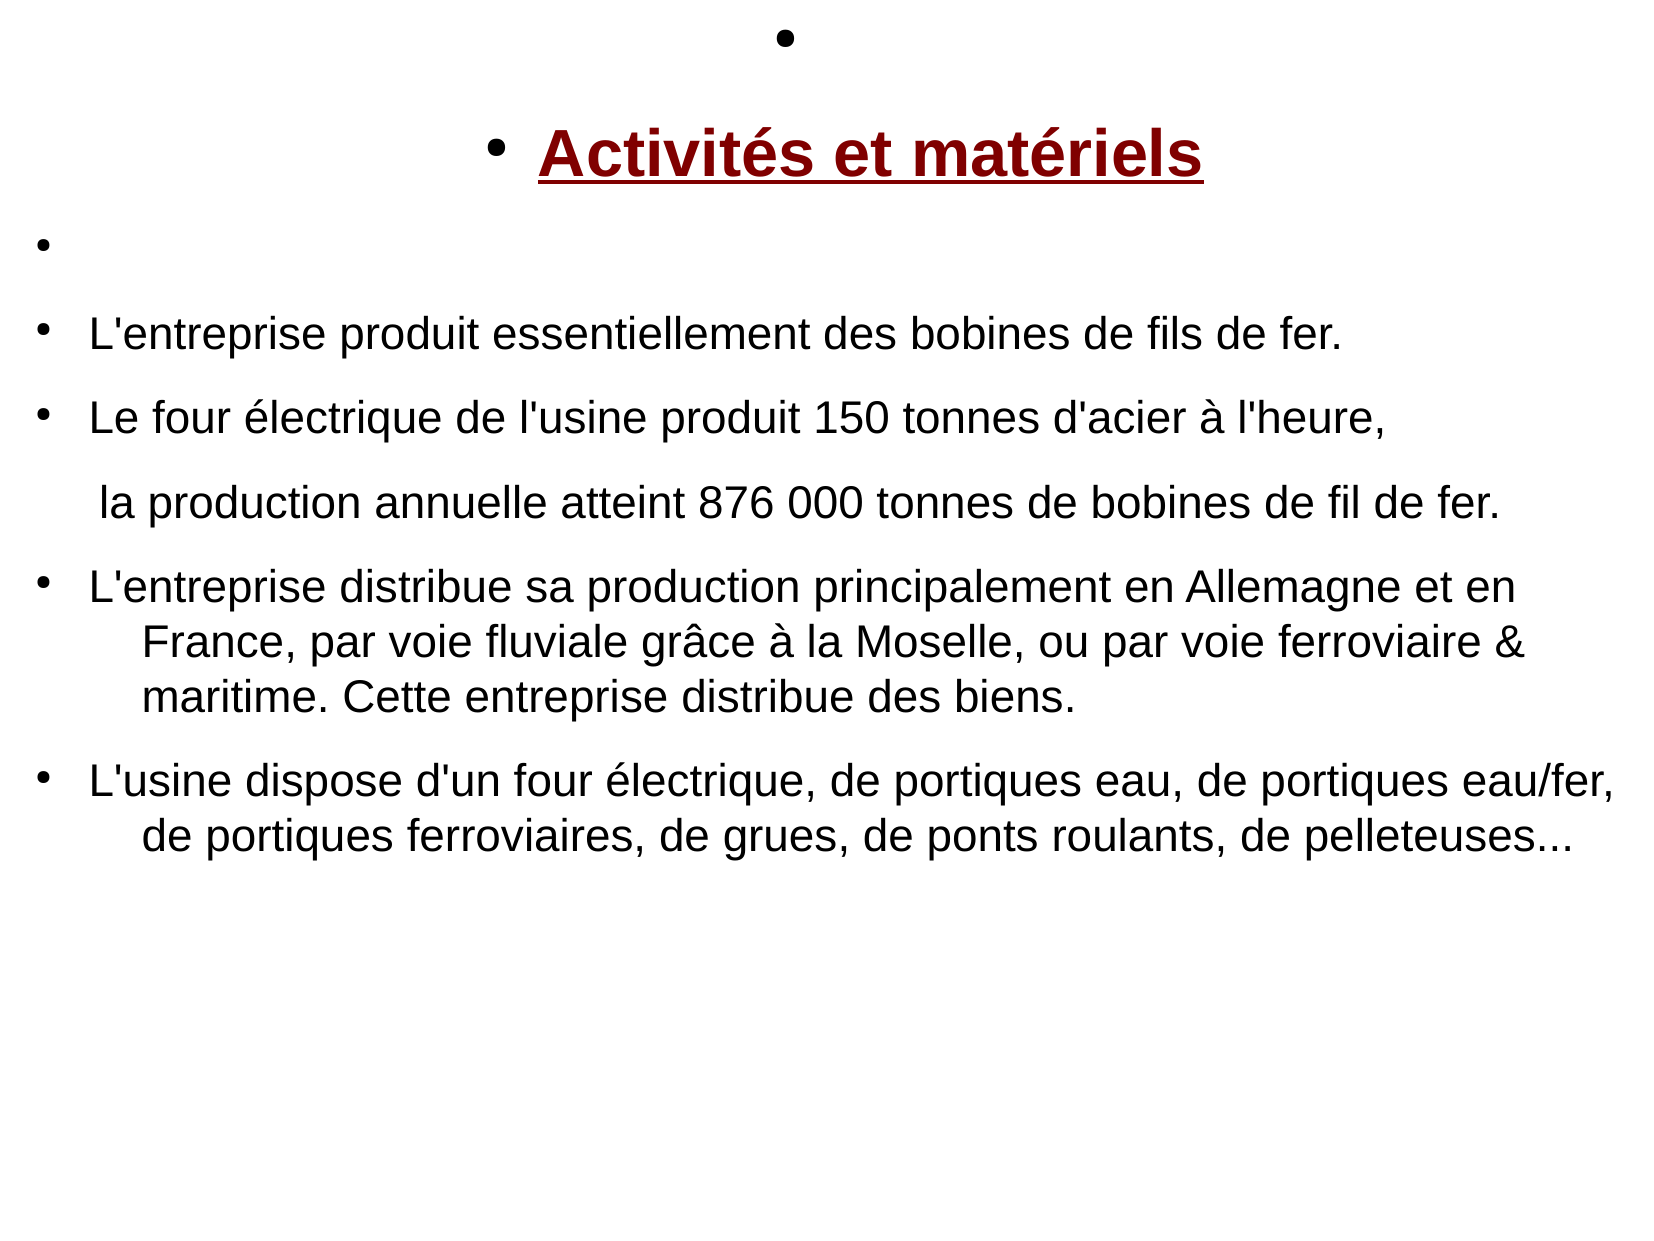

# Activités et matériels
L'entreprise produit essentiellement des bobines de fils de fer.
Le four électrique de l'usine produit 150 tonnes d'acier à l'heure,
 la production annuelle atteint 876 000 tonnes de bobines de fil de fer.
L'entreprise distribue sa production principalement en Allemagne et en France, par voie fluviale grâce à la Moselle, ou par voie ferroviaire & maritime. Cette entreprise distribue des biens.
L'usine dispose d'un four électrique, de portiques eau, de portiques eau/fer, de portiques ferroviaires, de grues, de ponts roulants, de pelleteuses...